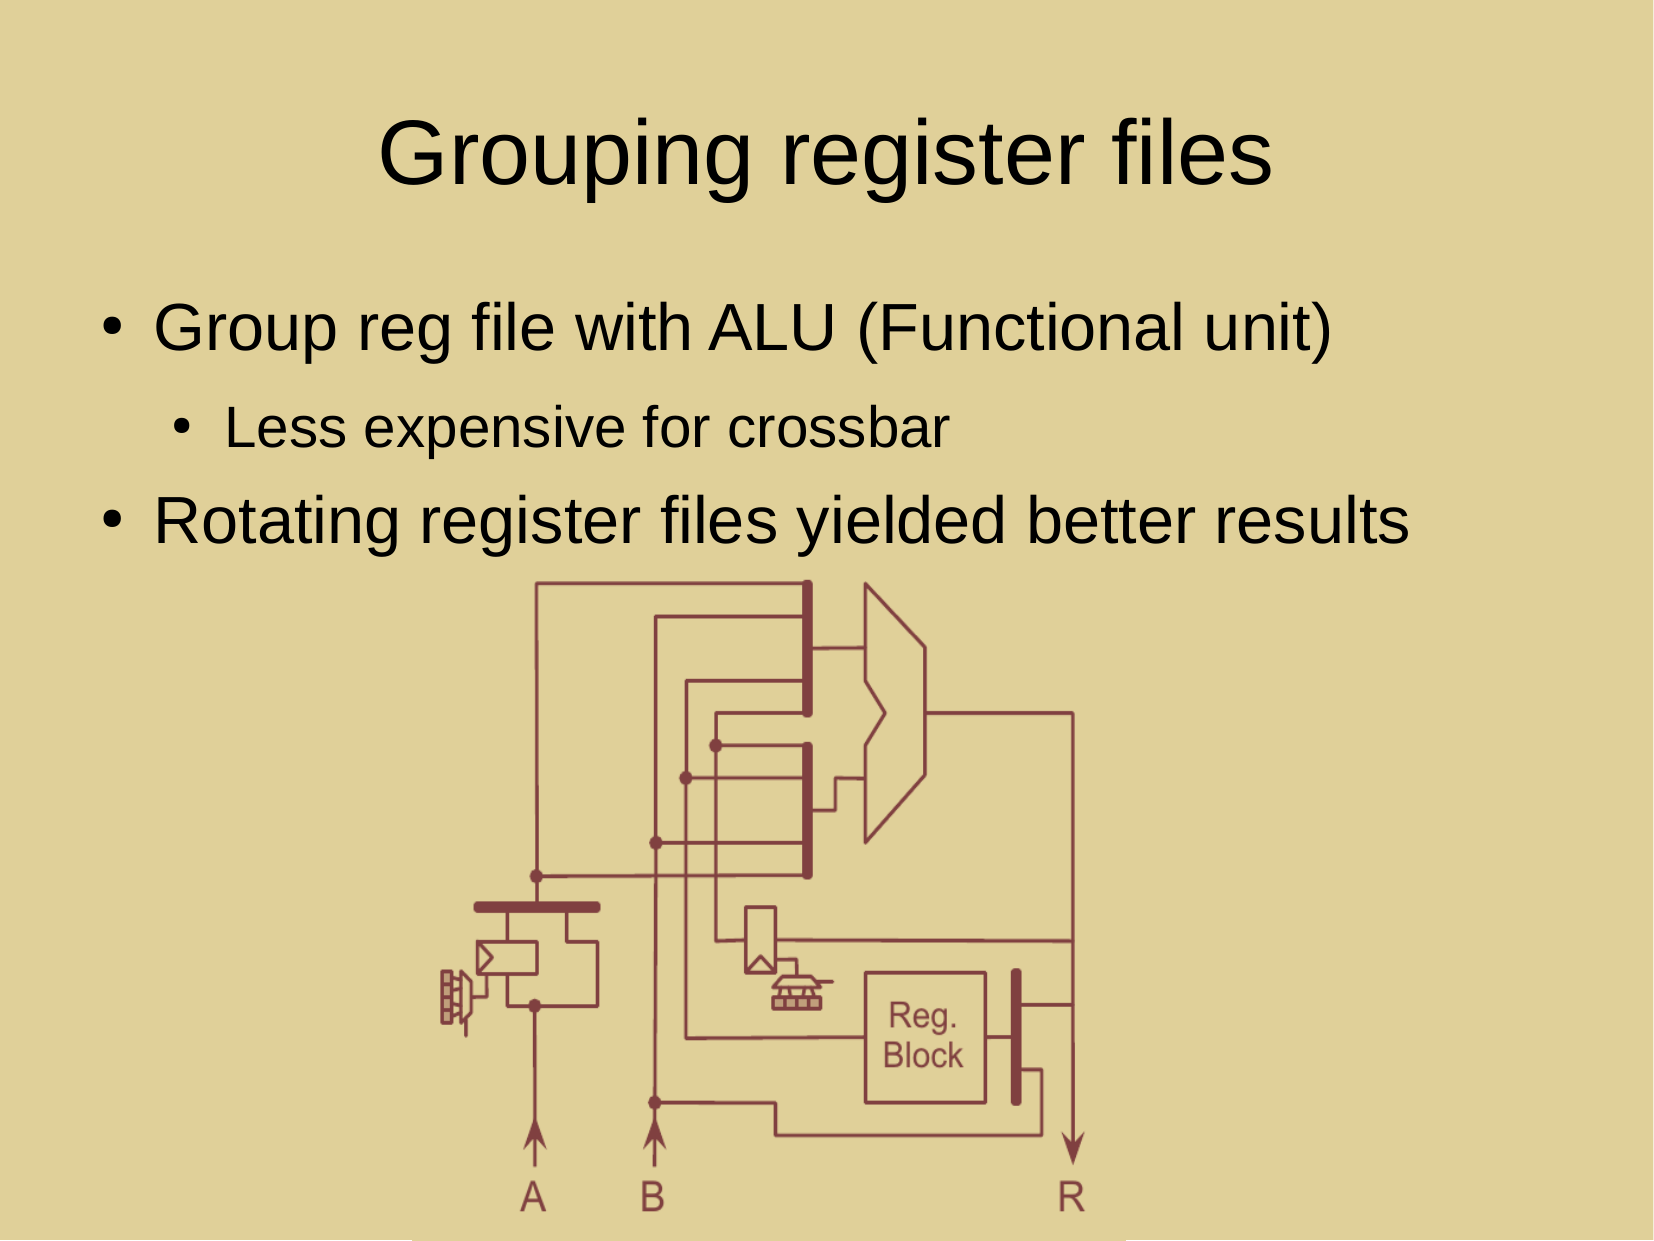

# Grouping register files
Group reg file with ALU (Functional unit)
Less expensive for crossbar
Rotating register files yielded better results